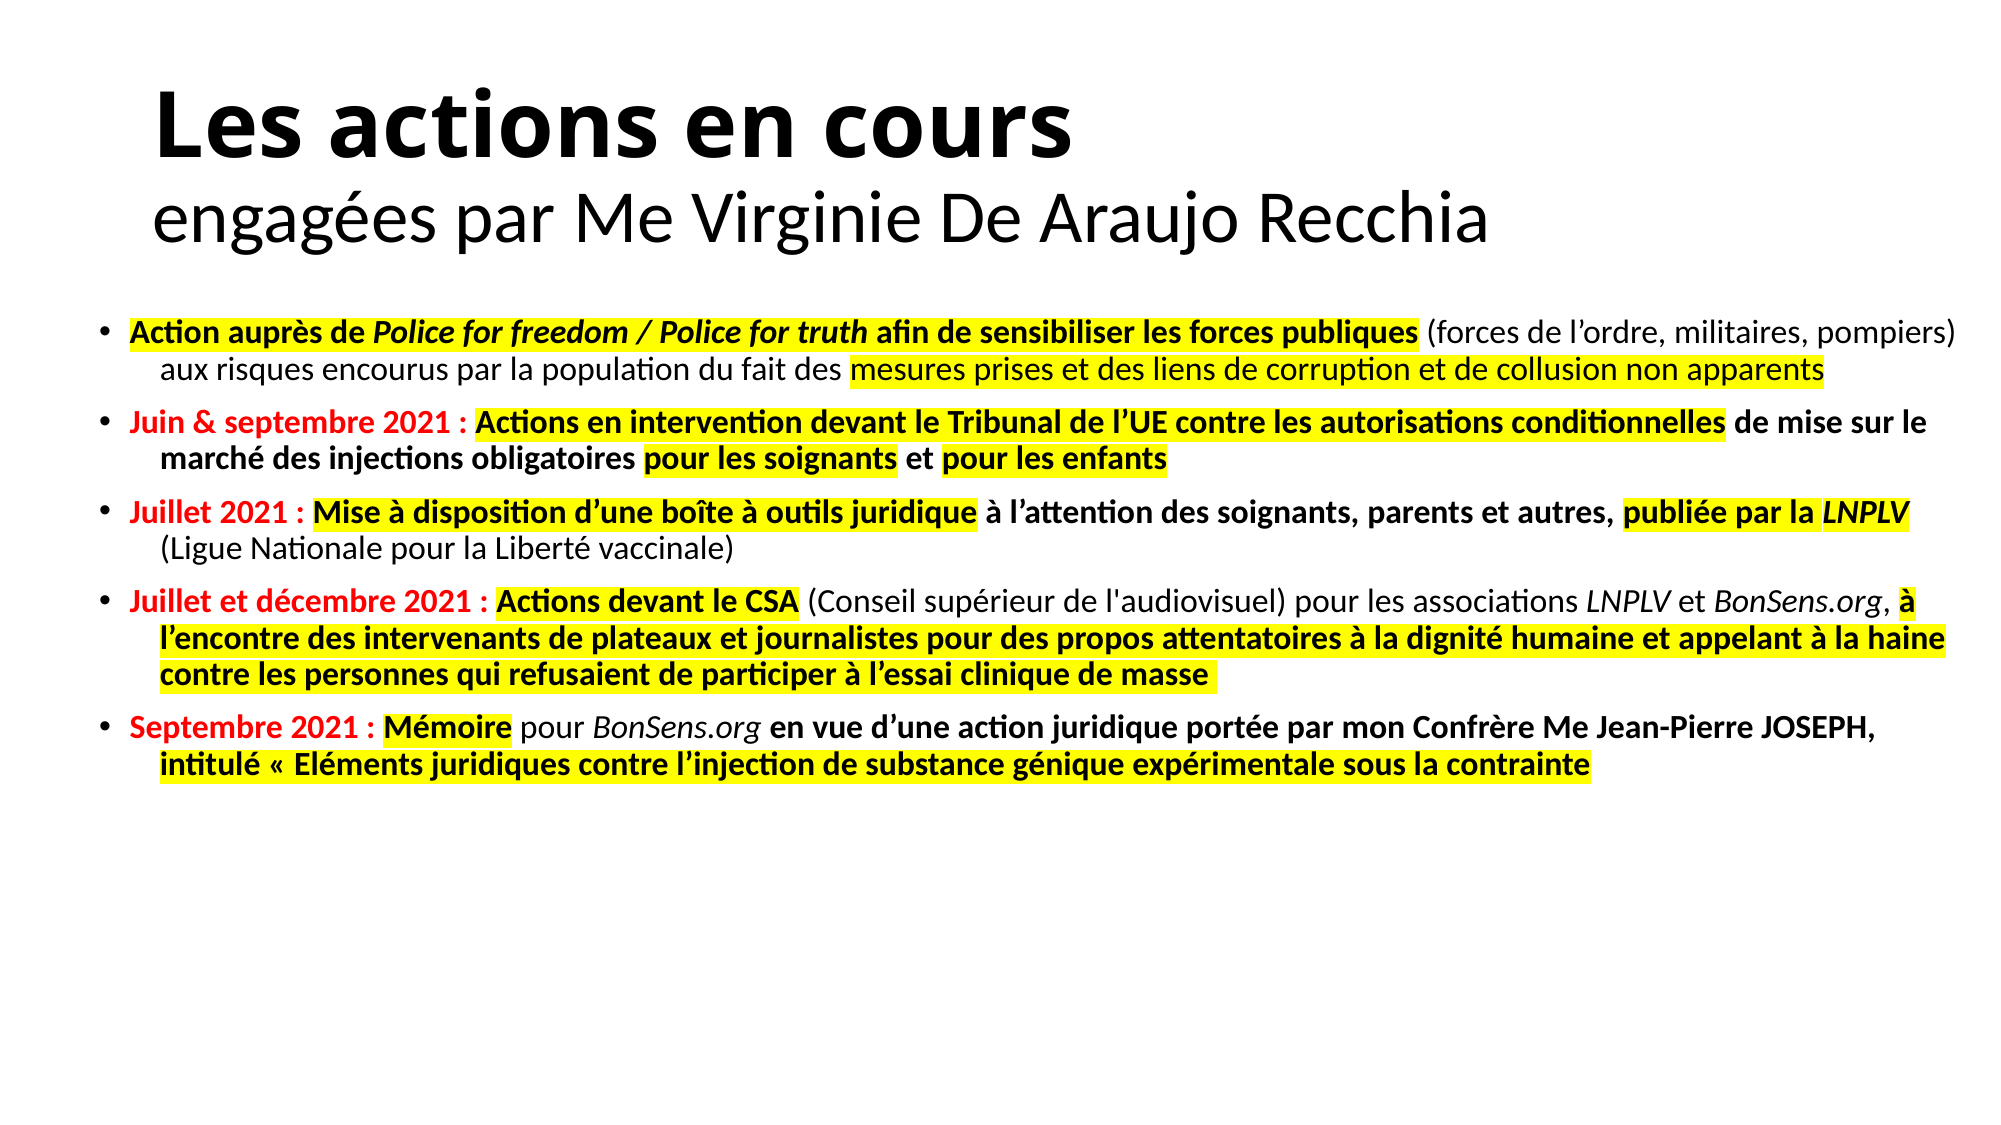

# Les actions en cours engagées par Me Virginie De Araujo Recchia
Action auprès de Police for freedom / Police for truth afin de sensibiliser les forces publiques (forces de l’ordre, militaires, pompiers) aux risques encourus par la population du fait des mesures prises et des liens de corruption et de collusion non apparents
Juin & septembre 2021 : Actions en intervention devant le Tribunal de l’UE contre les autorisations conditionnelles de mise sur le marché des injections obligatoires pour les soignants et pour les enfants
Juillet 2021 : Mise à disposition d’une boîte à outils juridique à l’attention des soignants, parents et autres, publiée par la LNPLV (Ligue Nationale pour la Liberté vaccinale)
Juillet et décembre 2021 : Actions devant le CSA (Conseil supérieur de l'audiovisuel) pour les associations LNPLV et BonSens.org, à l’encontre des intervenants de plateaux et journalistes pour des propos attentatoires à la dignité humaine et appelant à la haine contre les personnes qui refusaient de participer à l’essai clinique de masse
Septembre 2021 : Mémoire pour BonSens.org en vue d’une action juridique portée par mon Confrère Me Jean-Pierre JOSEPH, intitulé « Eléments juridiques contre l’injection de substance génique expérimentale sous la contrainte